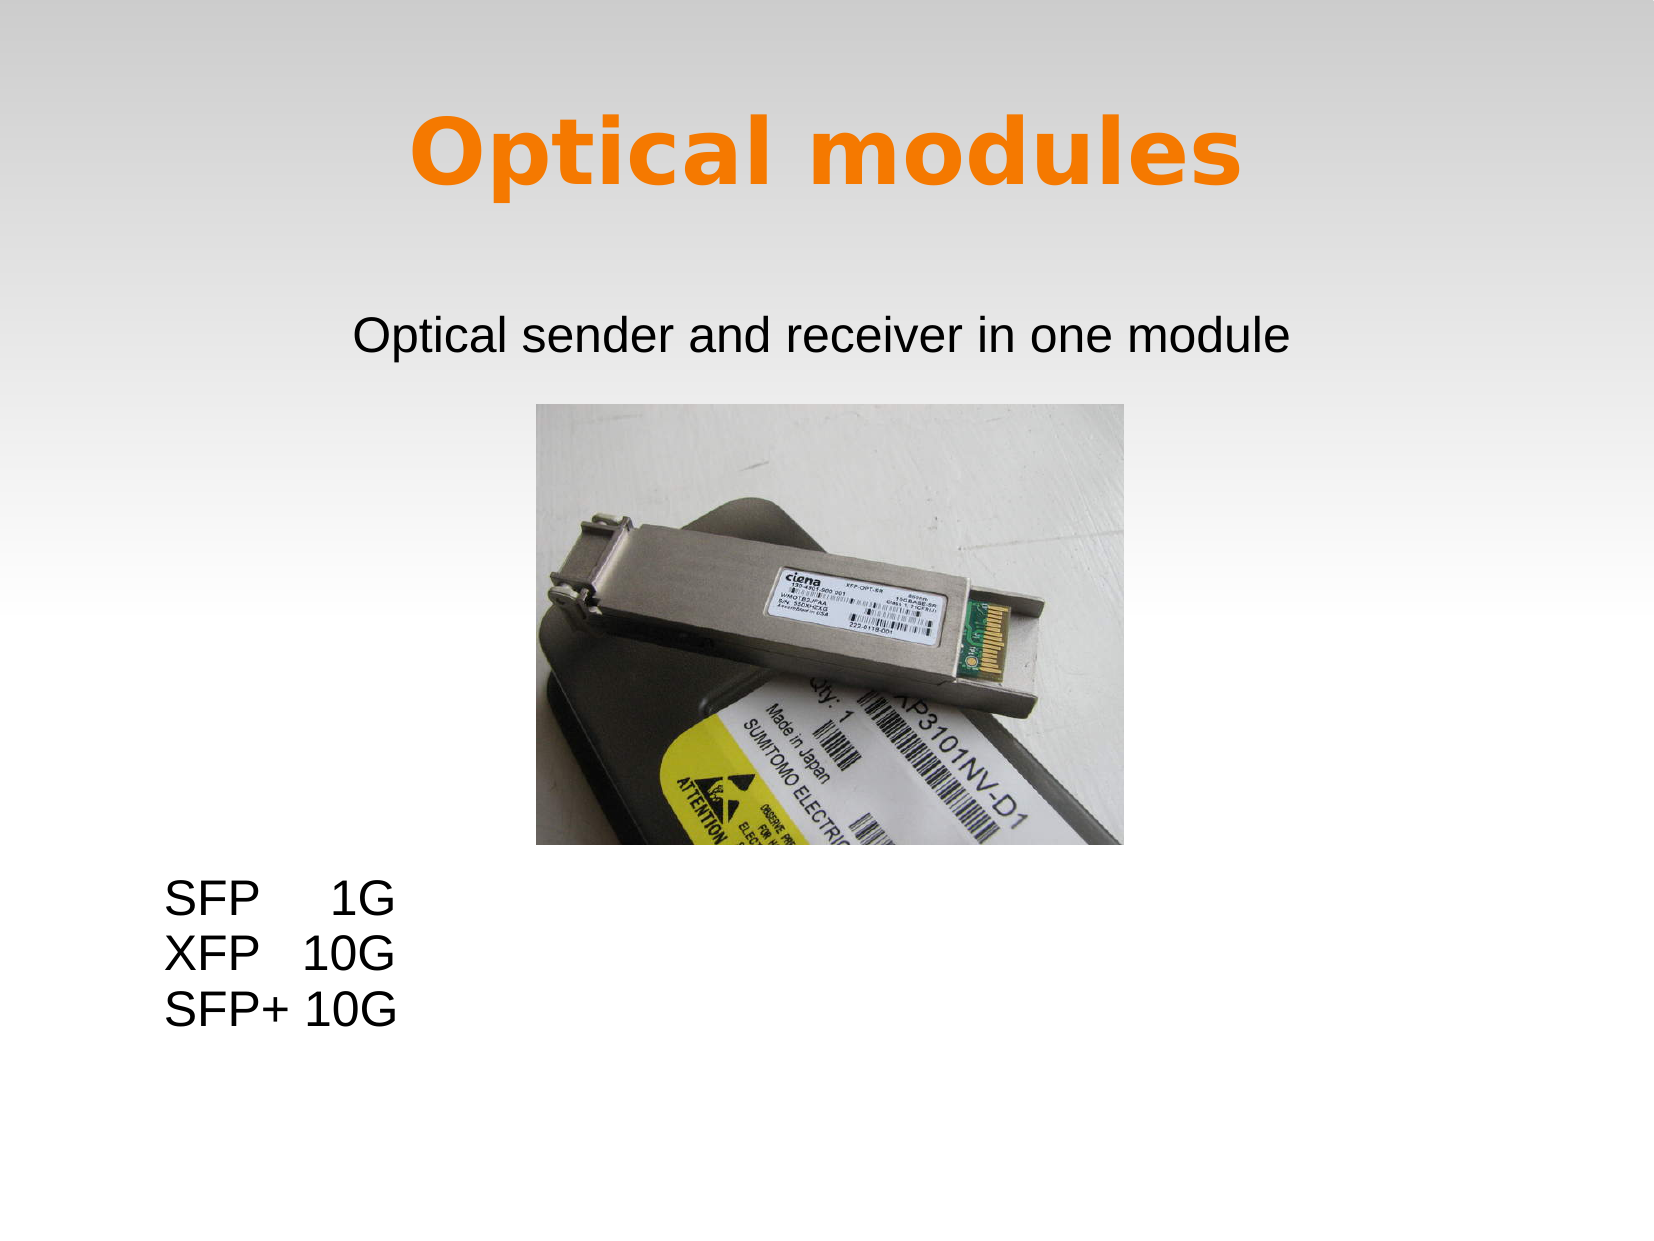

# Optical modules
Optical sender and receiver in one module
SFP 1G
XFP 10G
SFP+ 10G